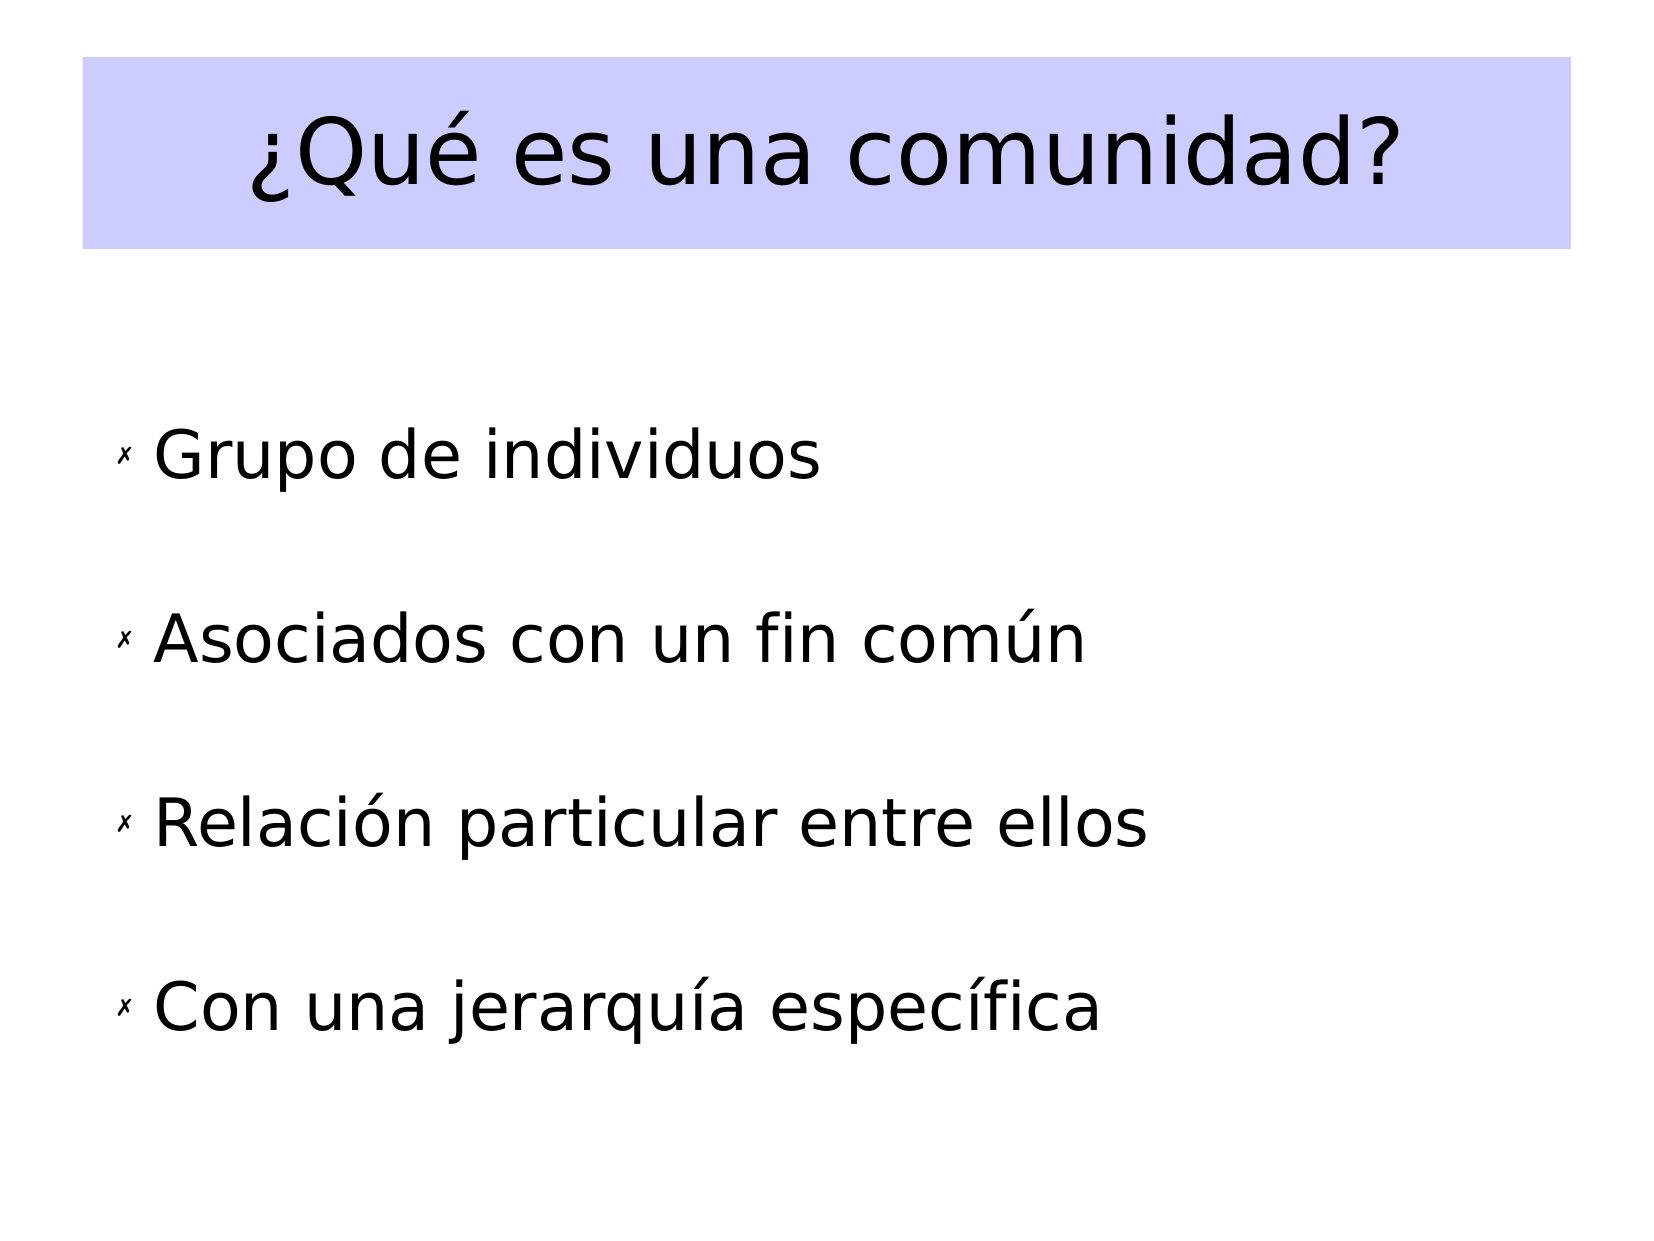

¿Qué es una comunidad?
# Grupo de individuos
Asociados con un fin común
Relación particular entre ellos
Con una jerarquía específica